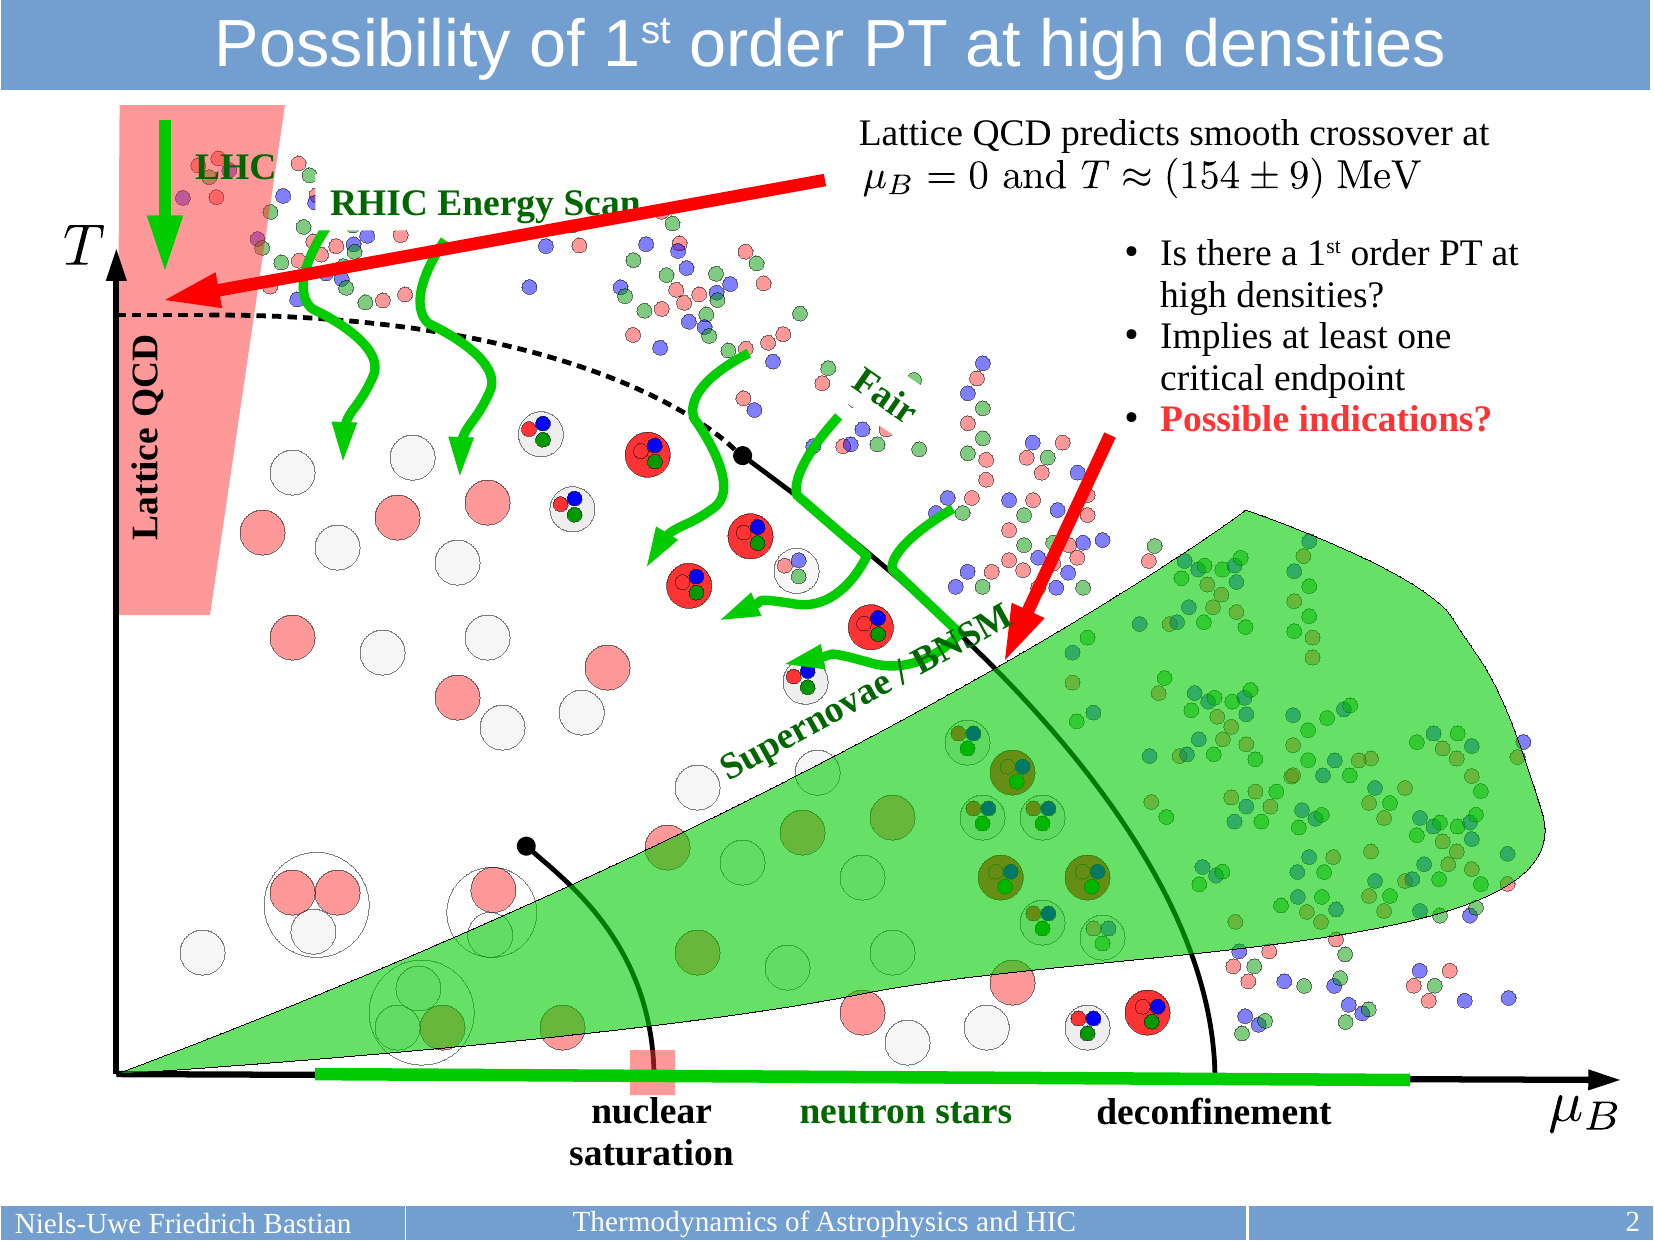

# Possibility of 1st order PT at high densities
Lattice QCD predicts smooth crossover at
LHC
RHIC Energy Scan
Is there a 1st order PT at high densities?
Implies at least one critical endpoint
Possible indications?
Fair
Lattice QCD
Supernovae / BNSM
nuclear saturation
neutron stars
deconfinement
Thermodynamics of Astrophysics and HIC
2